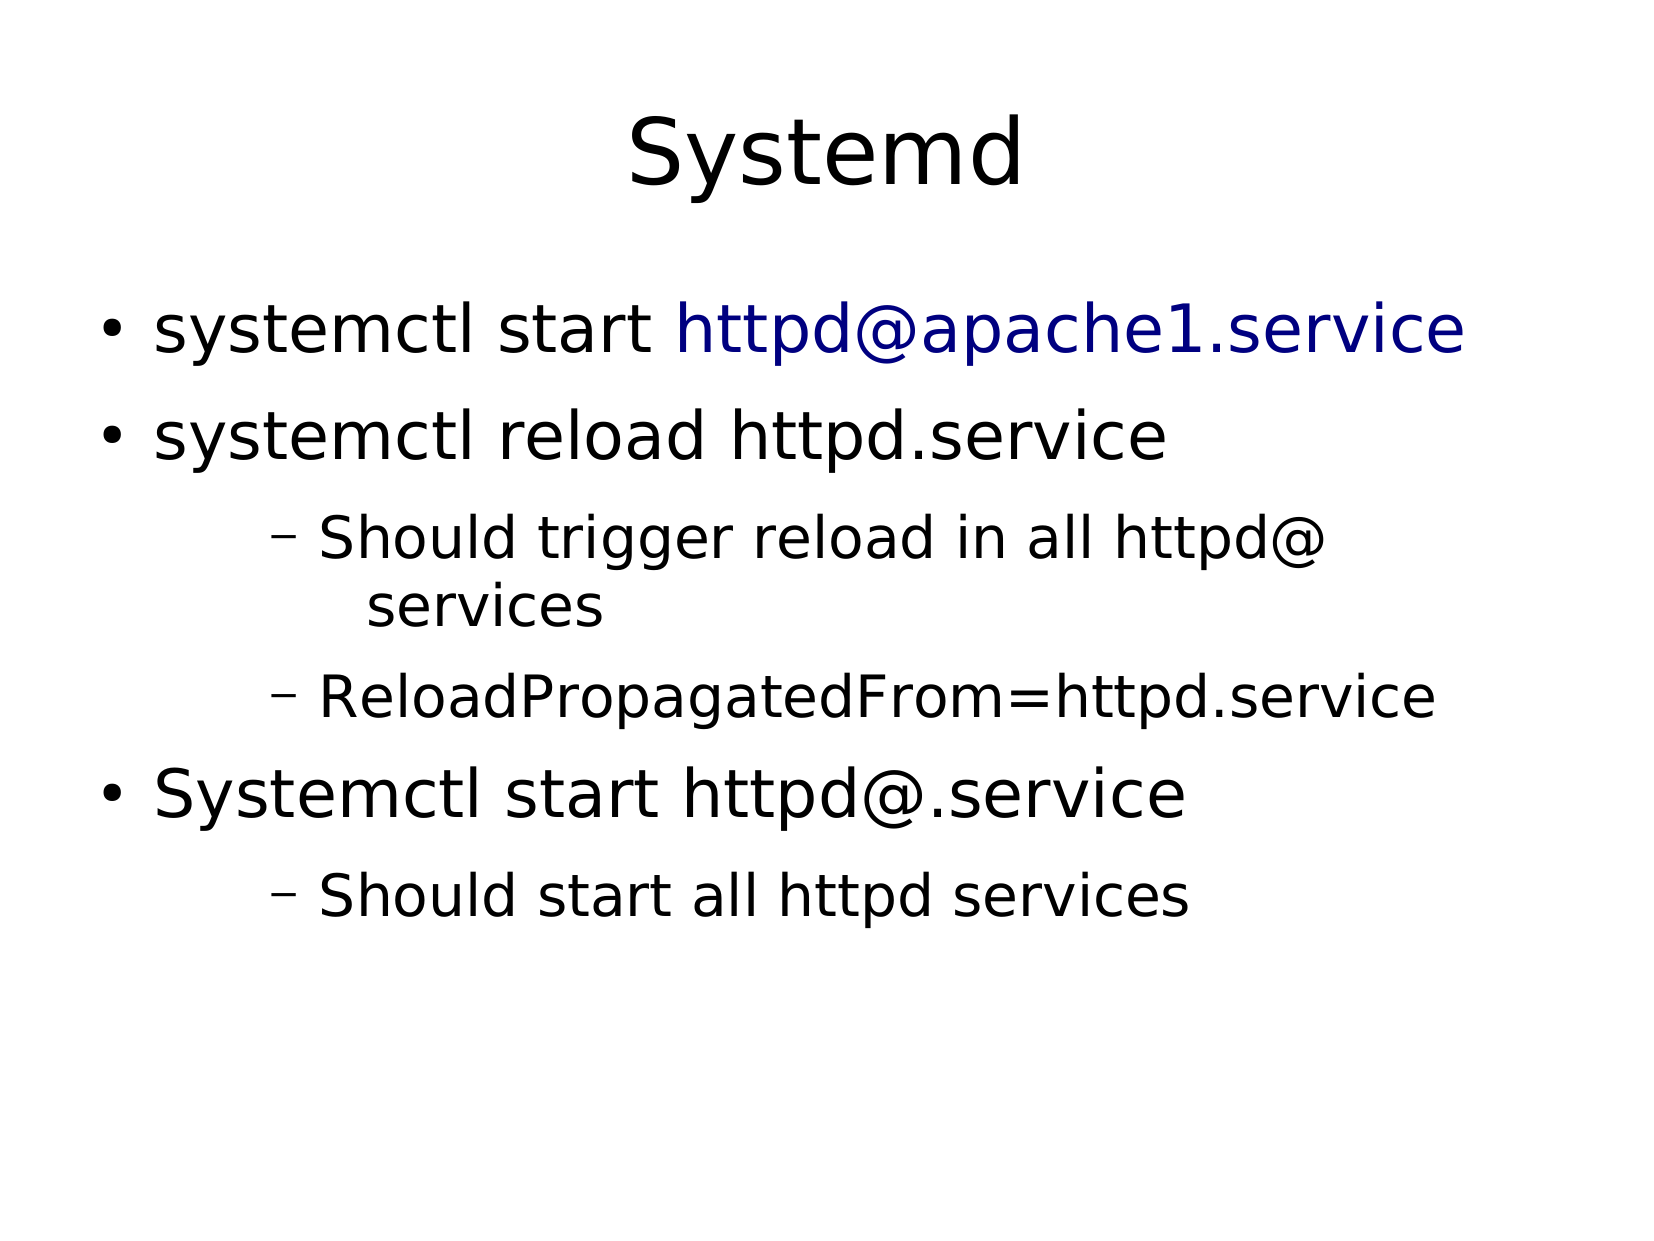

# Systemd
systemctl start httpd@apache1.service
systemctl reload httpd.service
Should trigger reload in all httpd@ services
ReloadPropagatedFrom=httpd.service
Systemctl start httpd@.service
Should start all httpd services